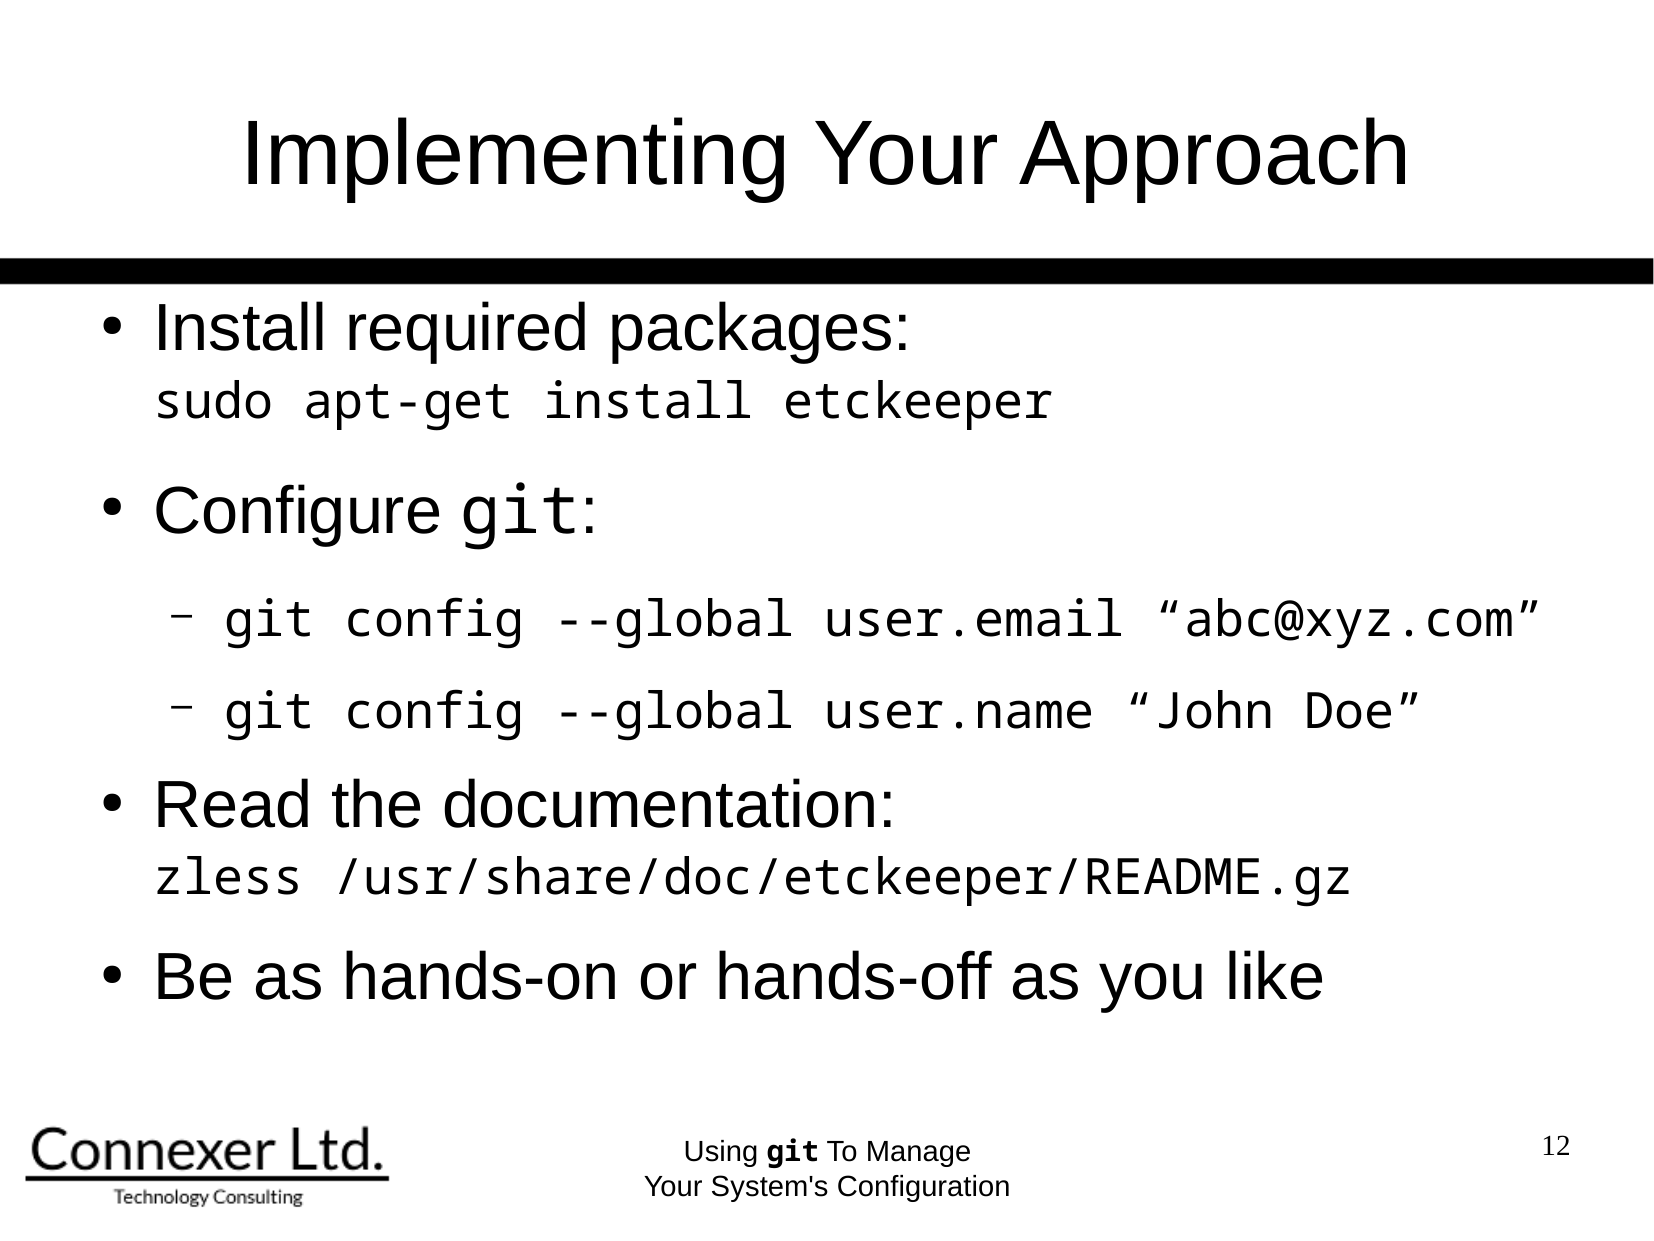

# Implementing Your Approach
Install required packages:
sudo apt-get install etckeeper
Configure git:
git config --global user.email “abc@xyz.com”
git config --global user.name “John Doe”
Read the documentation:
zless /usr/share/doc/etckeeper/README.gz
Be as hands-on or hands-off as you like
12